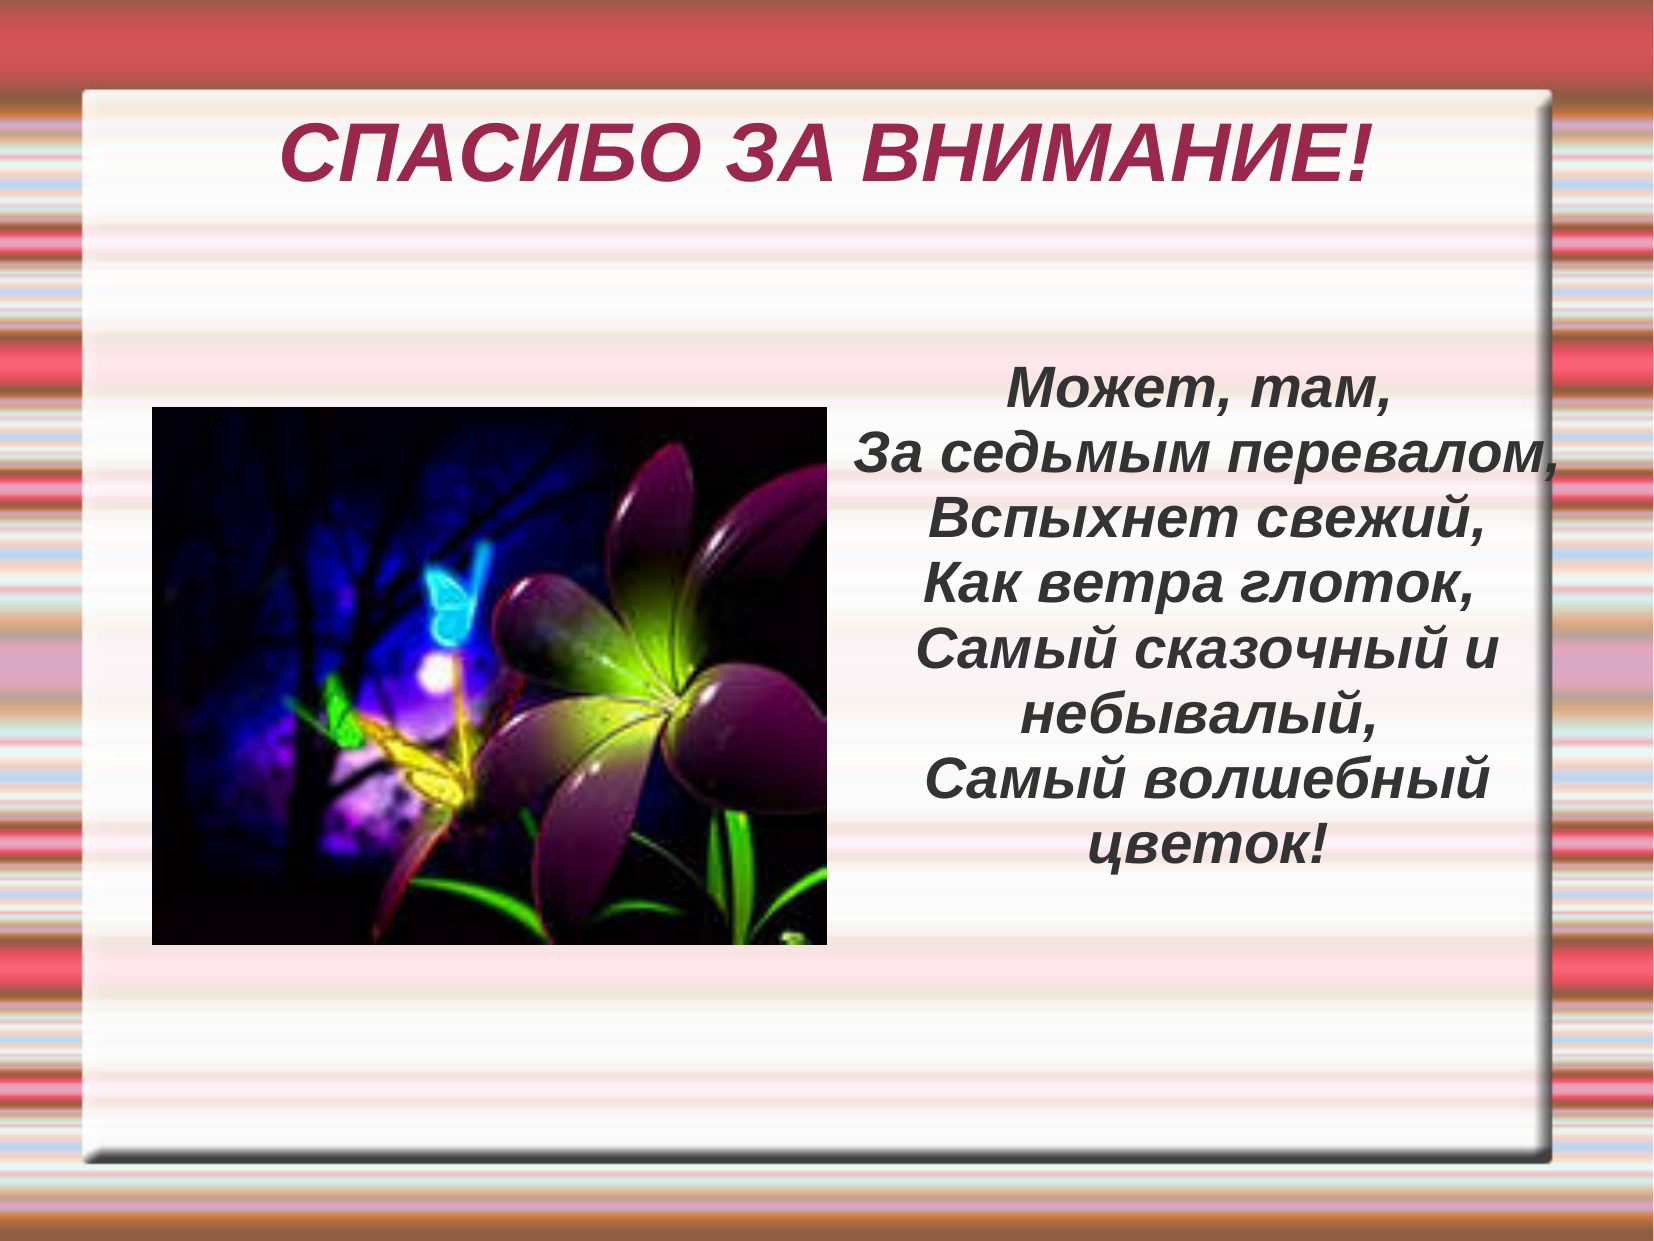

# СПАСИБО ЗА ВНИМАНИЕ!
Может, там,
За седьмым перевалом,
Вспыхнет свежий,
Как ветра глоток,
Самый сказочный и небывалый,
Самый волшебный цветок!